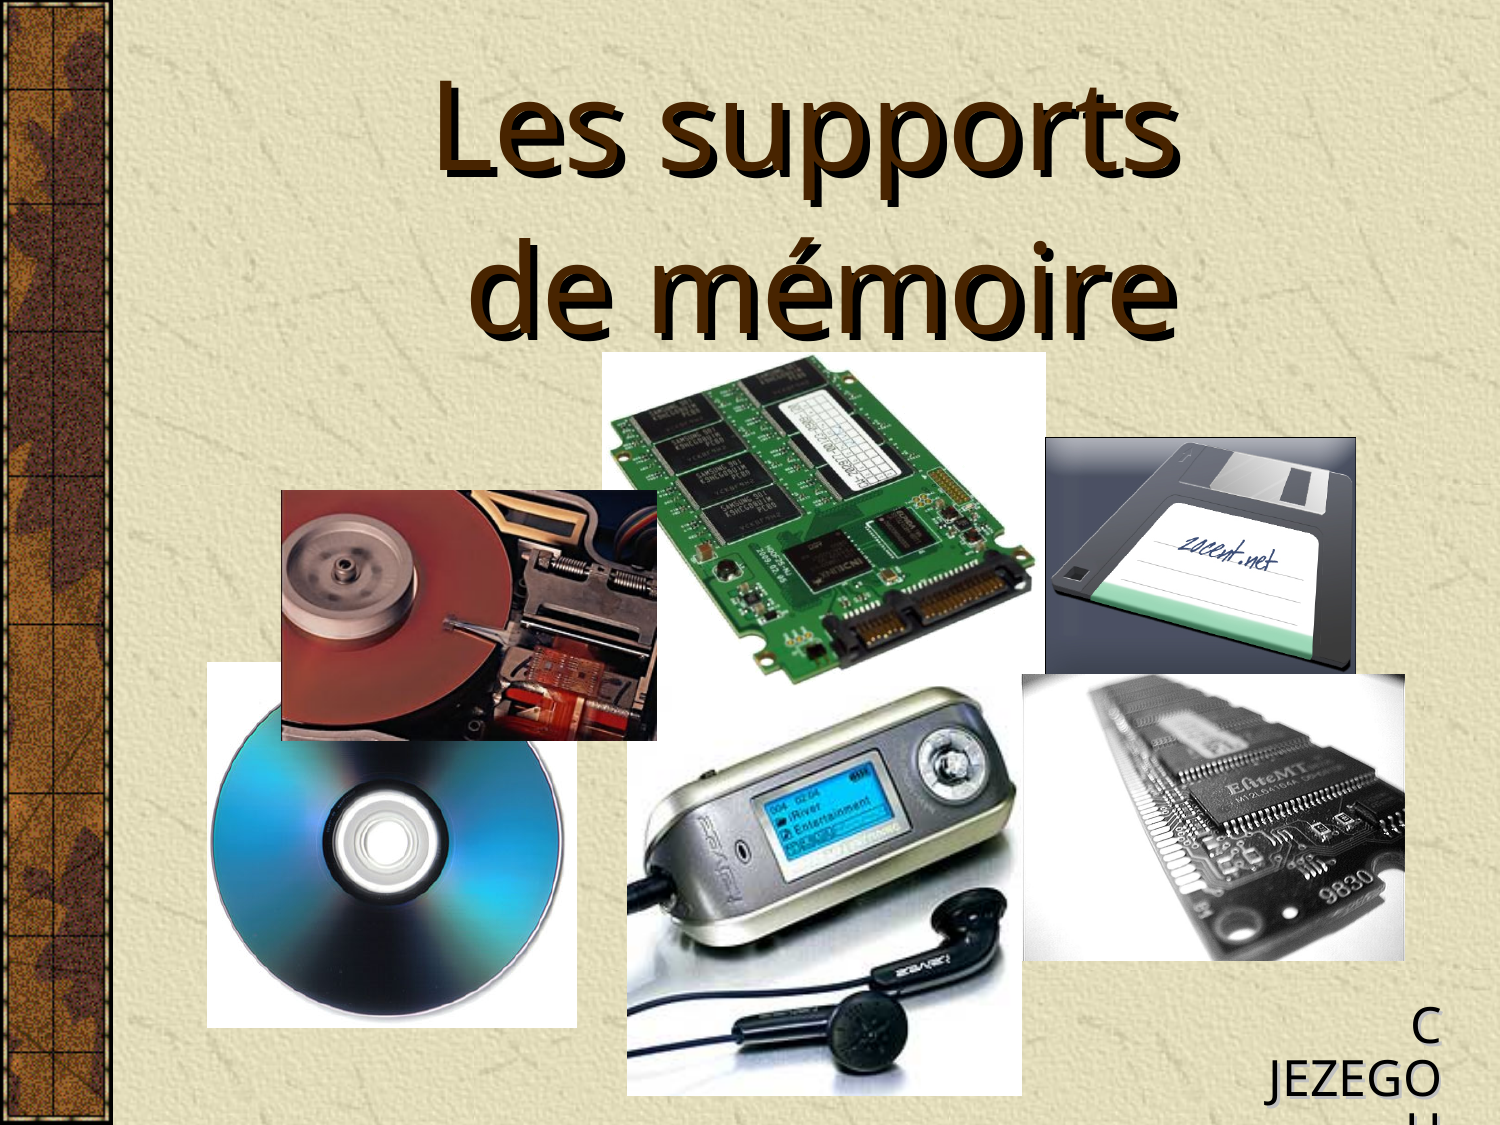

# Les supports de mémoire
C JEZEGOU